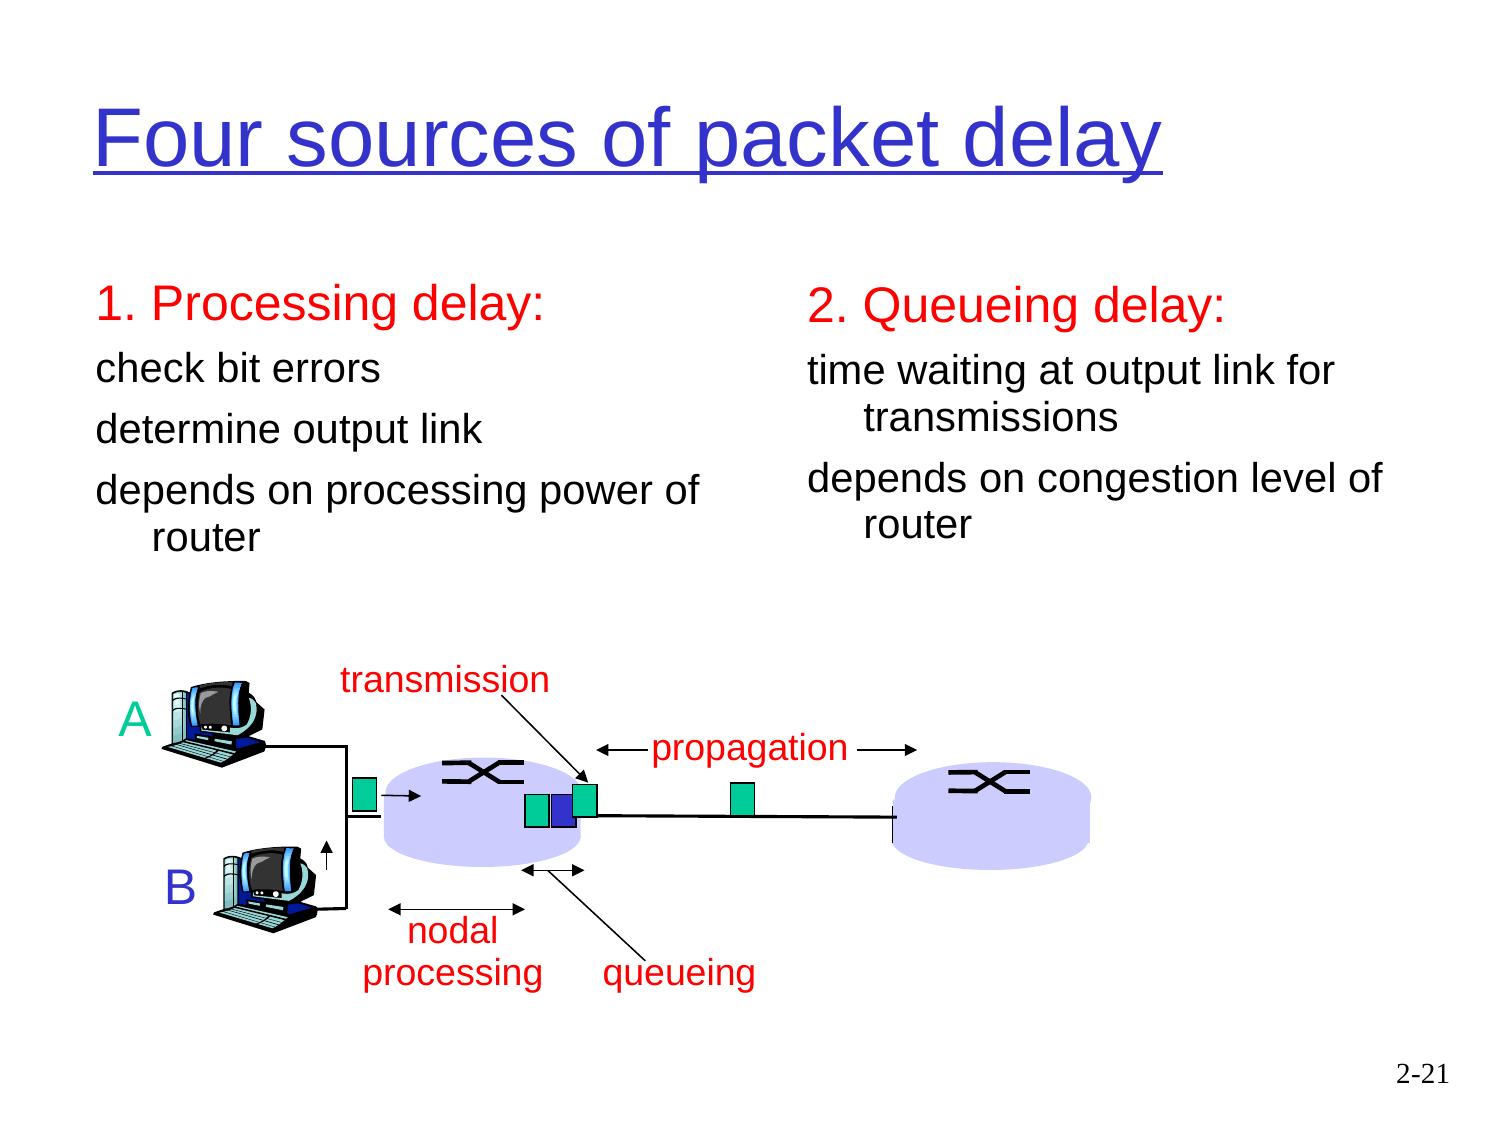

# Four sources of packet delay
1. Processing delay:
check bit errors
determine output link
depends on processing power of router
2. Queueing delay:
time waiting at output link for transmissions
depends on congestion level of router
transmission
A
propagation
B
nodal
processing
queueing
21